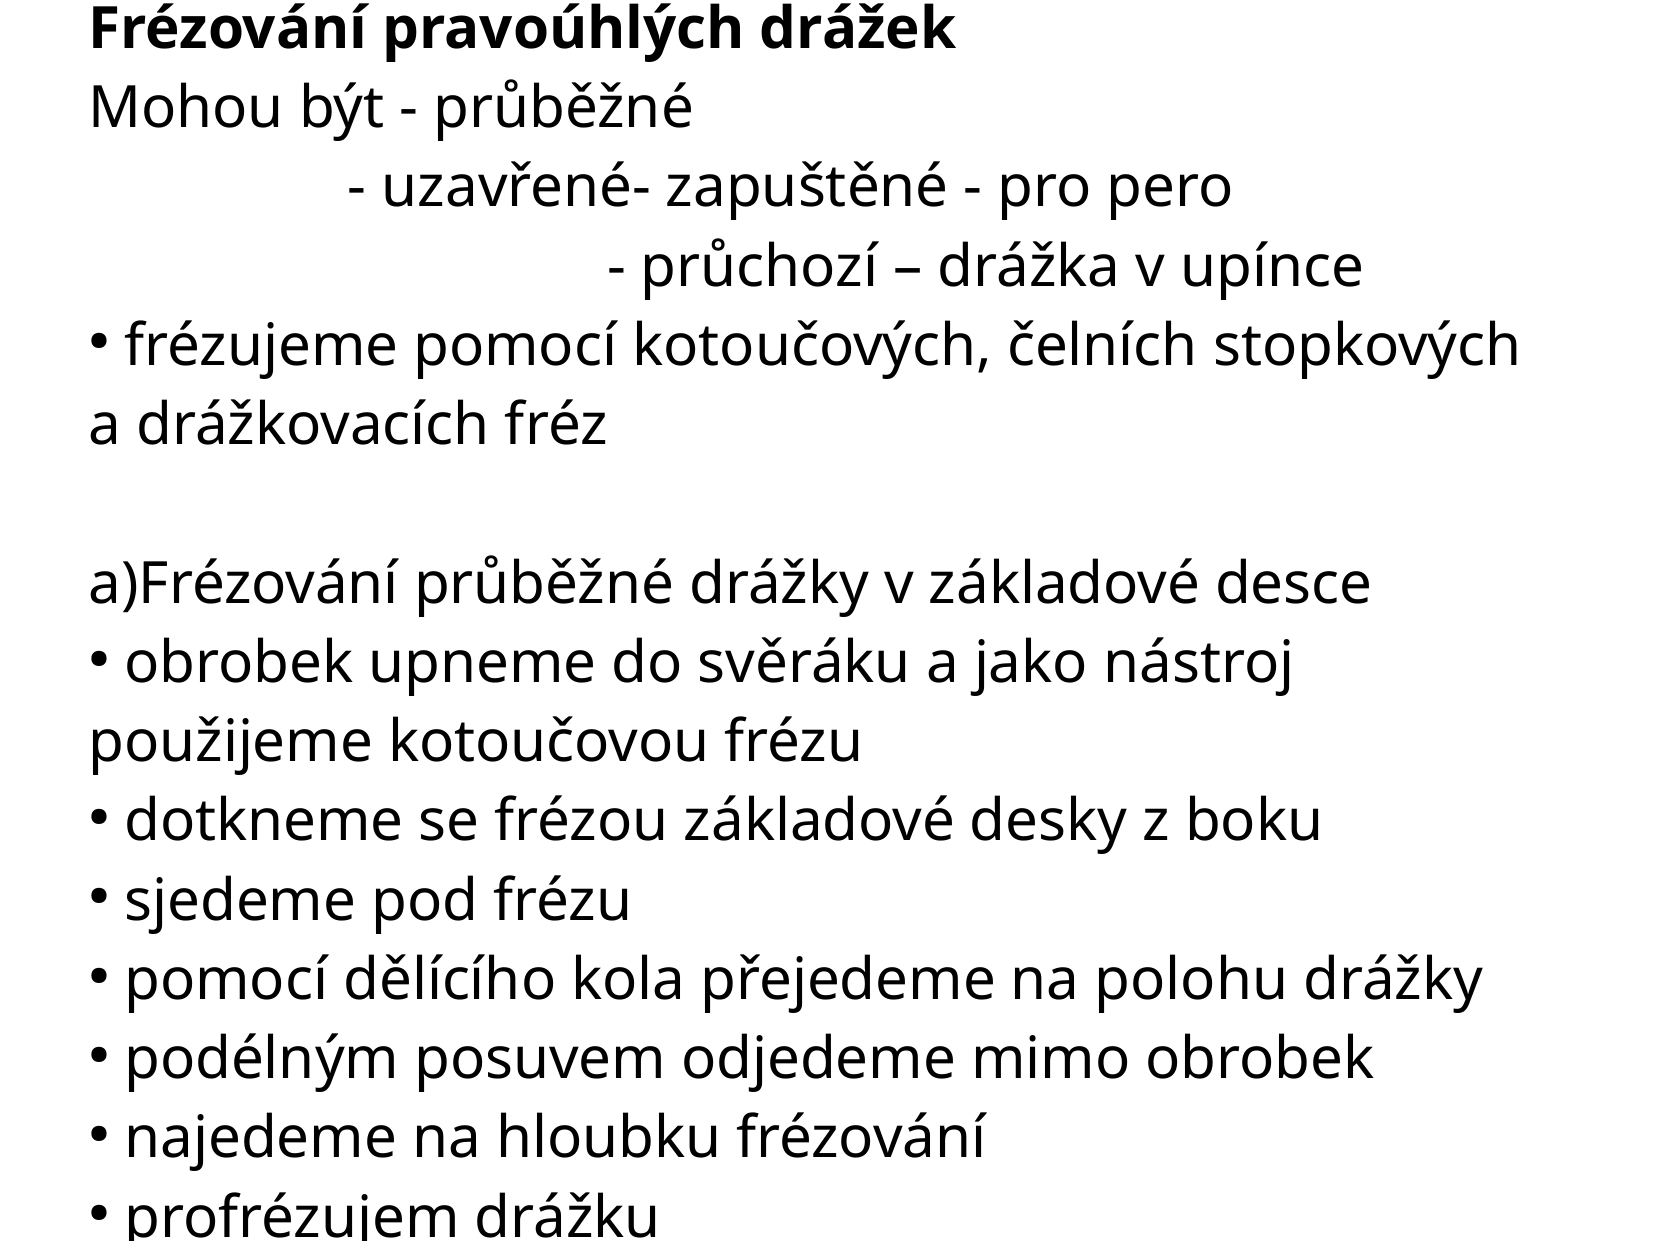

# Frézování pravoúhlých drážek
Mohou být - průběžné
 - uzavřené- zapuštěné - pro pero
 - průchozí – drážka v upínce
 frézujeme pomocí kotoučových, čelních stopkových
a drážkovacích fréz
Frézování průběžné drážky v základové desce
 obrobek upneme do svěráku a jako nástroj použijeme kotoučovou frézu
 dotkneme se frézou základové desky z boku
 sjedeme pod frézu
 pomocí dělícího kola přejedeme na polohu drážky
 podélným posuvem odjedeme mimo obrobek
 najedeme na hloubku frézování
 profrézujem drážku